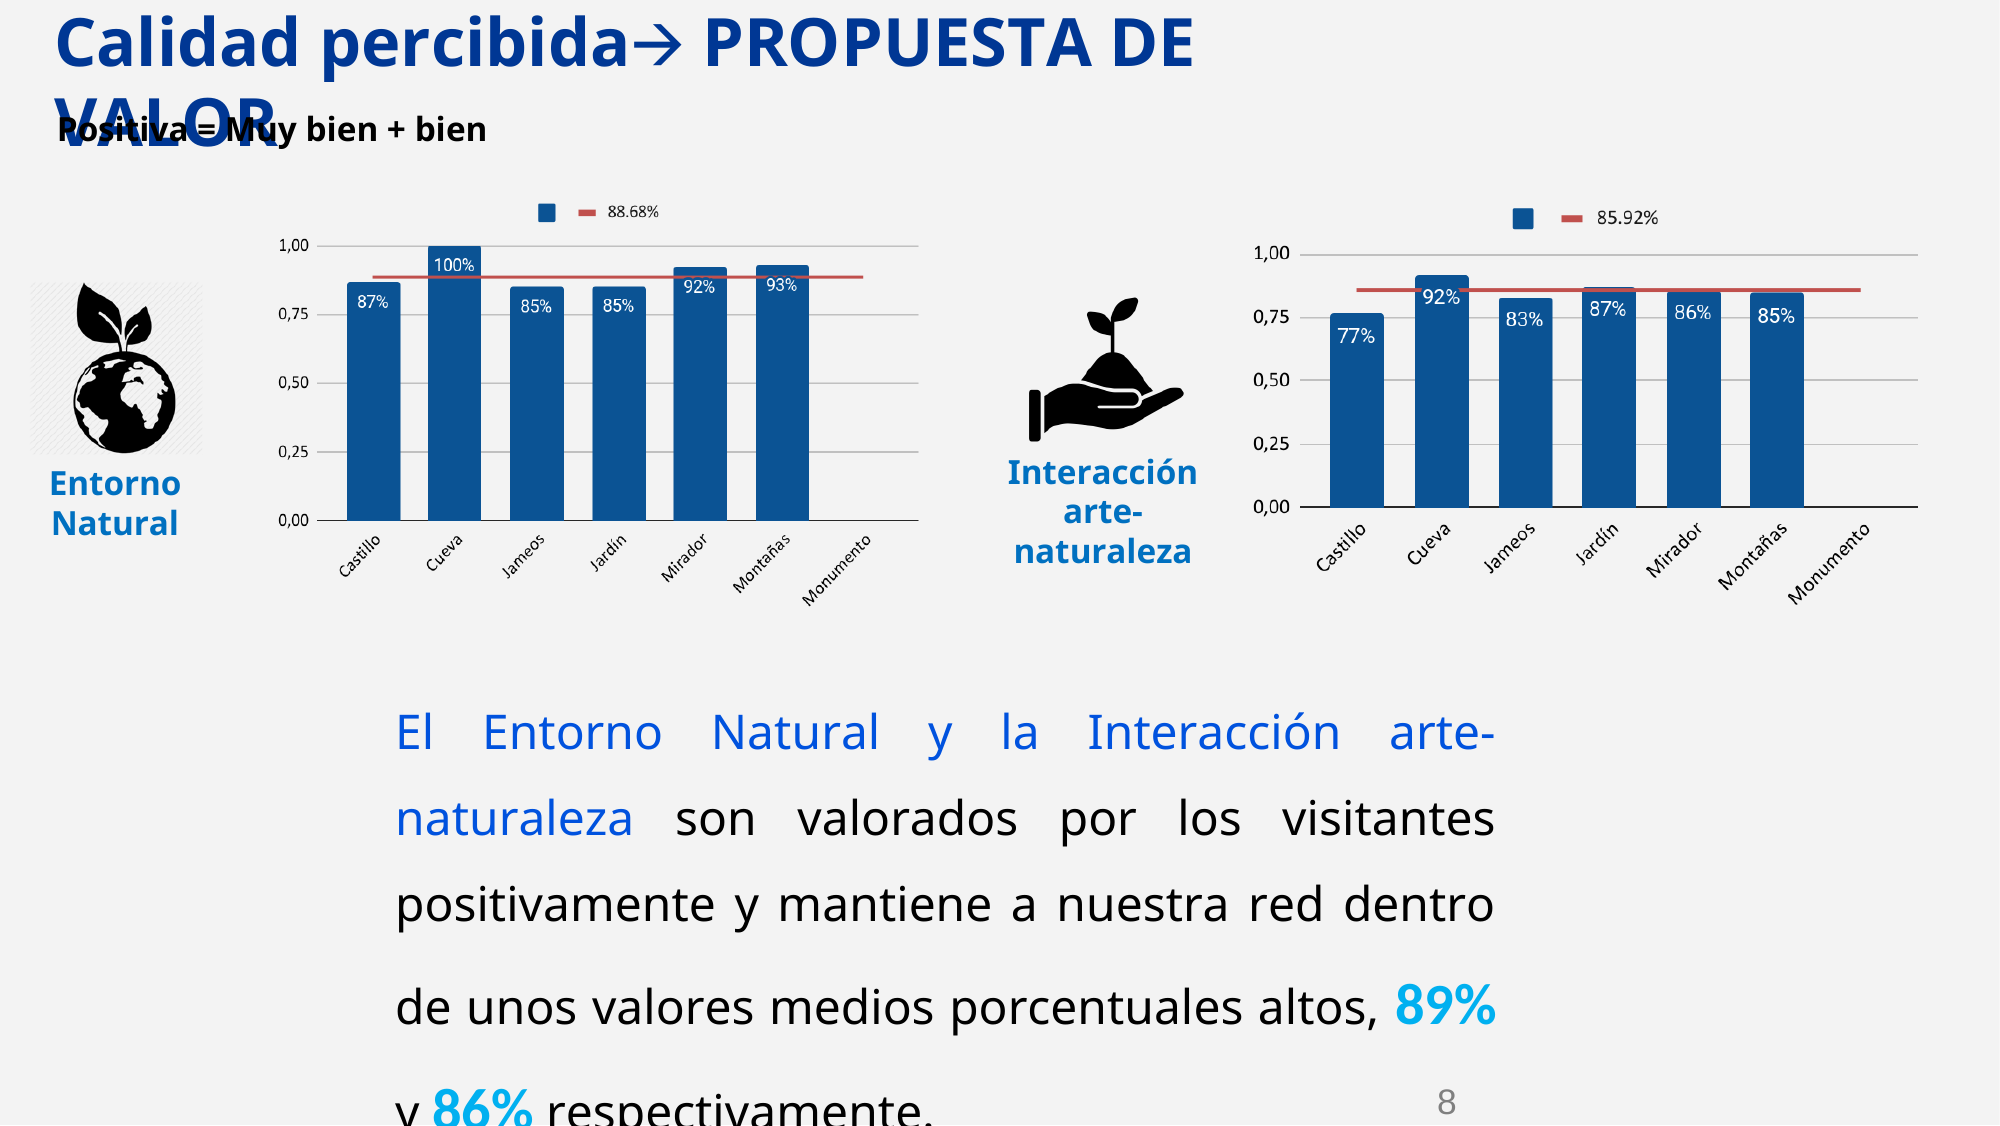

Calidad percibida🡪 PROPUESTA DE VALOR
Positiva = Muy bien + bien
Interacción
arte-naturaleza
Entorno Natural
El Entorno Natural y la Interacción arte-naturaleza son valorados por los visitantes positivamente y mantiene a nuestra red dentro de unos valores medios porcentuales altos, 89% y 86% respectivamente.